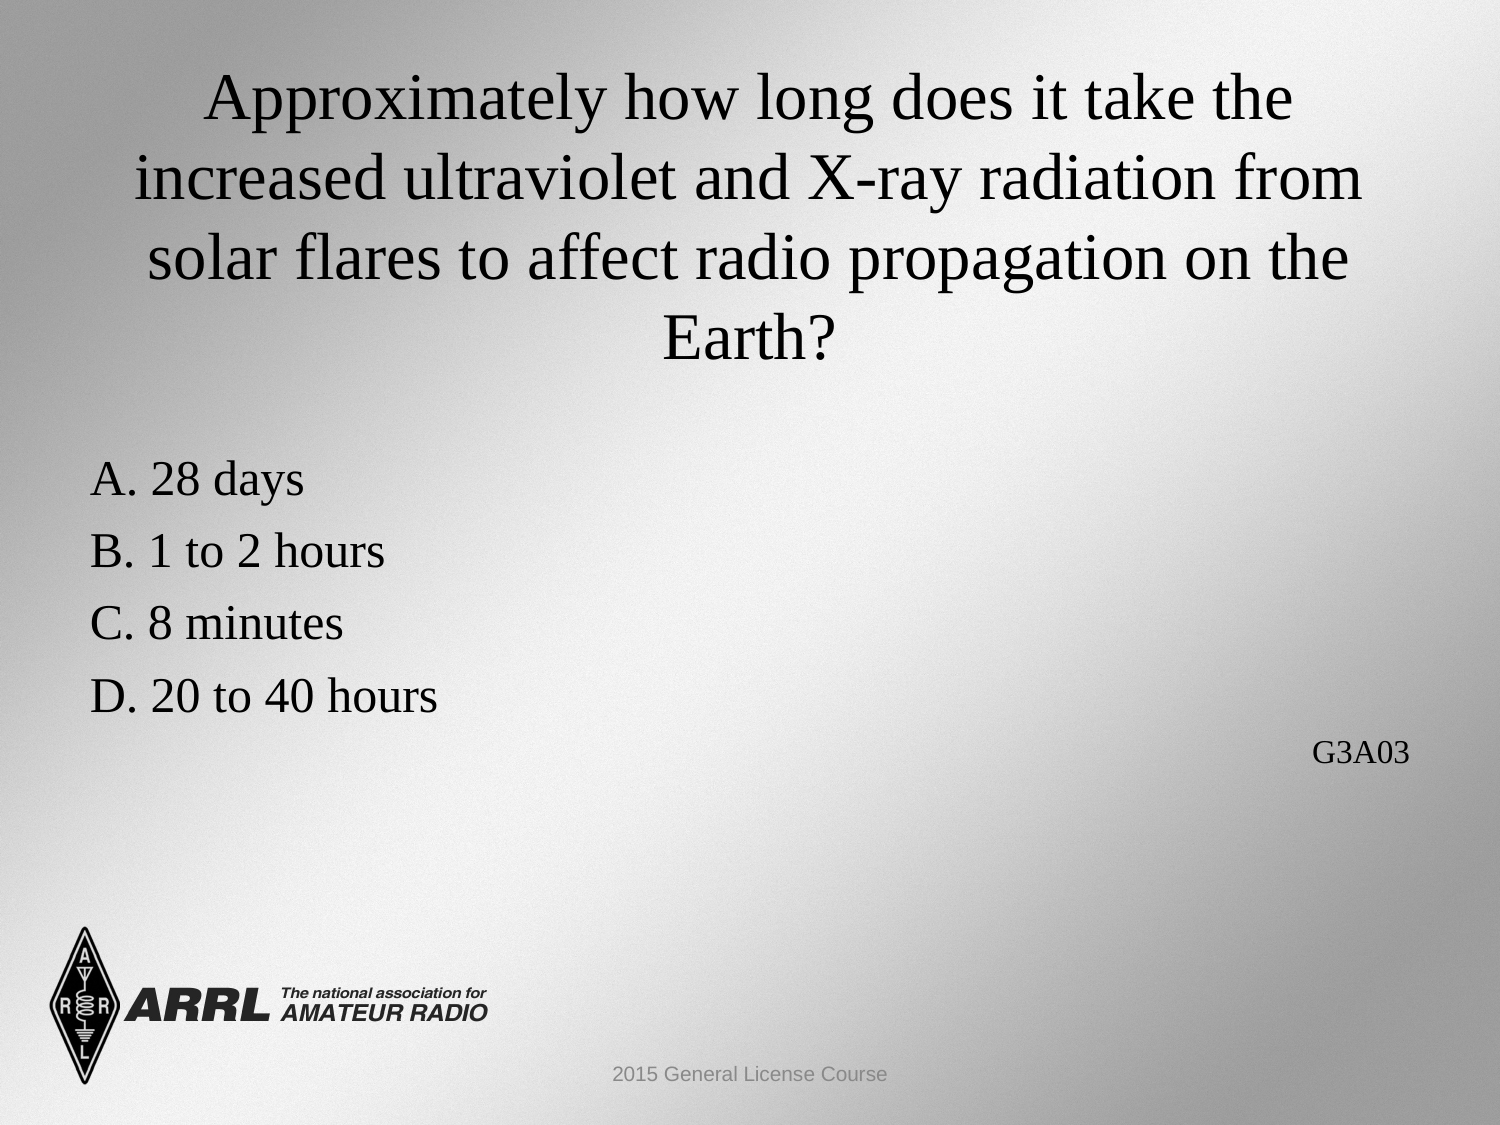

# Approximately how long does it take the increased ultraviolet and X-ray radiation from solar flares to affect radio propagation on the Earth?
A. 28 days
B. 1 to 2 hours
C. 8 minutes
D. 20 to 40 hours
 G3A03
2015 General License Course